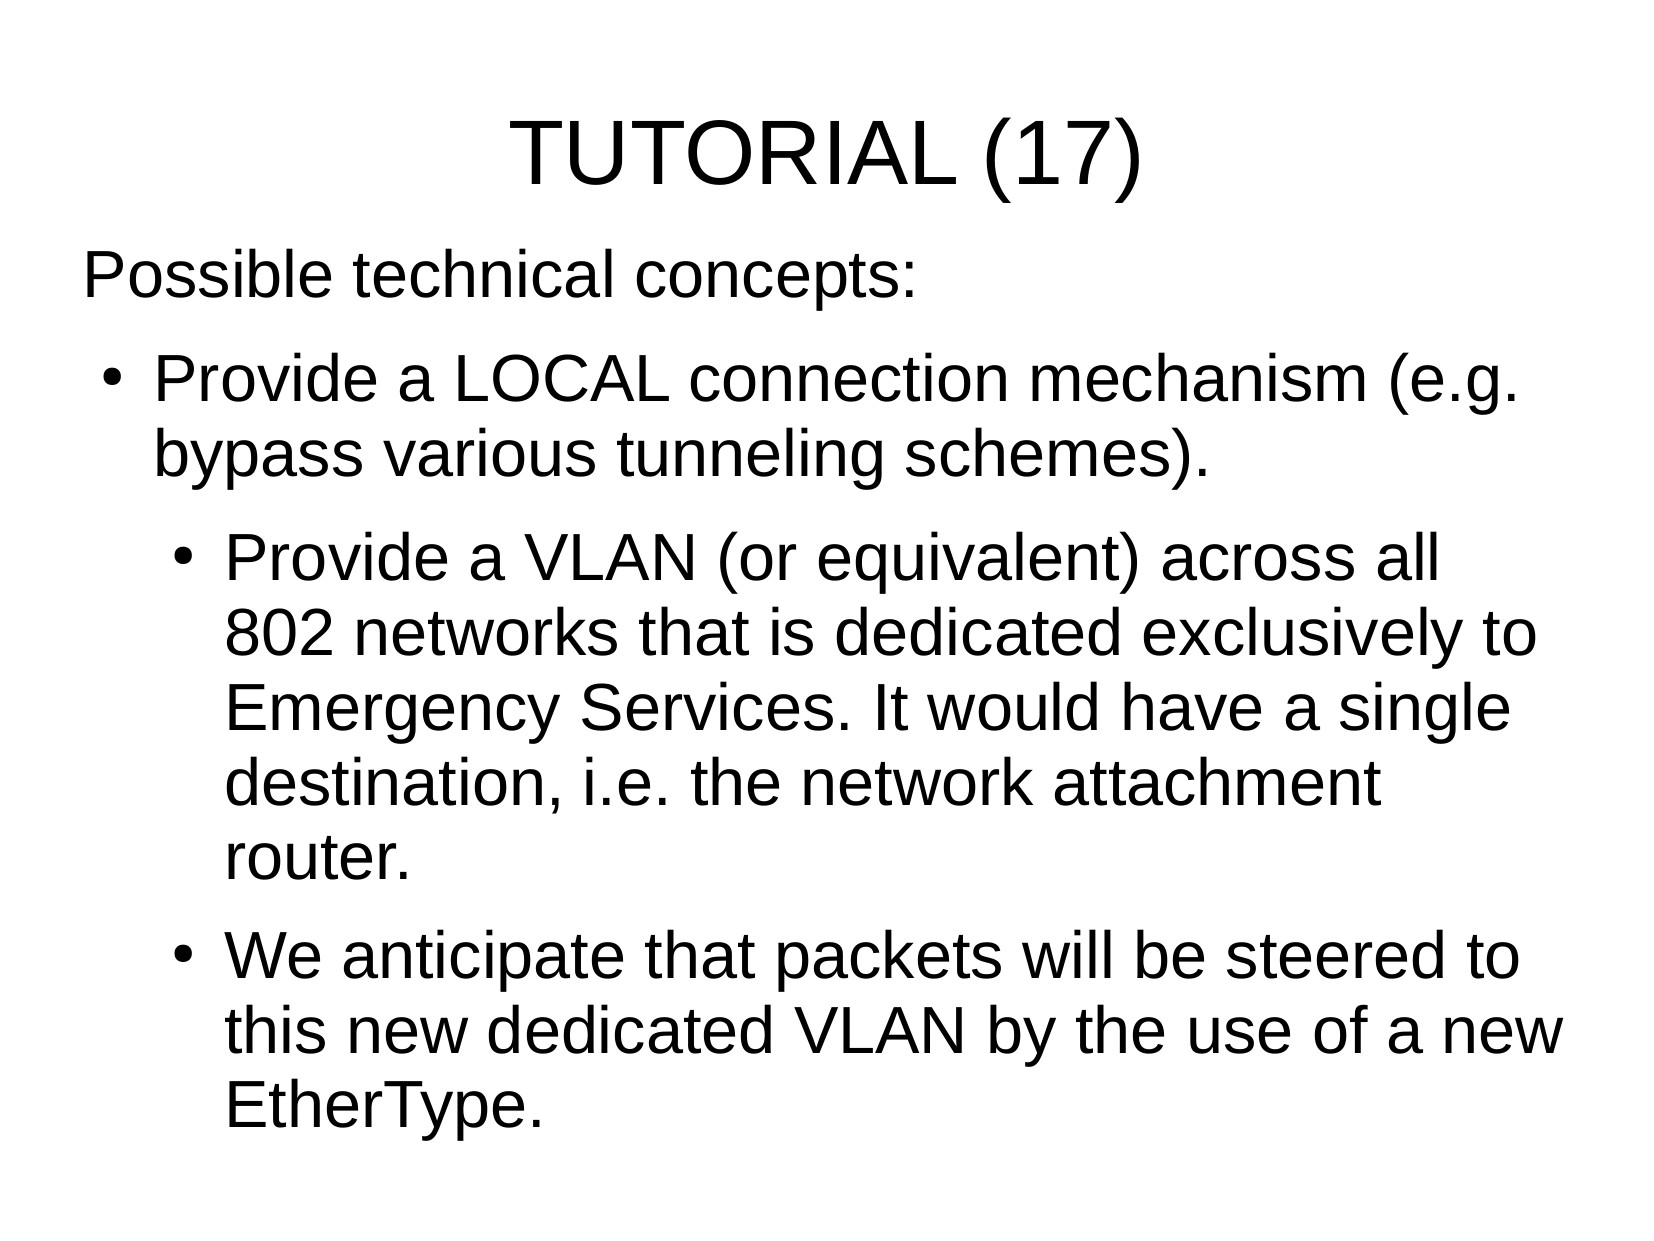

# TUTORIAL (17)
Possible technical concepts:
Provide a LOCAL connection mechanism (e.g. bypass various tunneling schemes).
Provide a VLAN (or equivalent) across all 802 networks that is dedicated exclusively to Emergency Services. It would have a single destination, i.e. the network attachment router.
We anticipate that packets will be steered to this new dedicated VLAN by the use of a new EtherType.